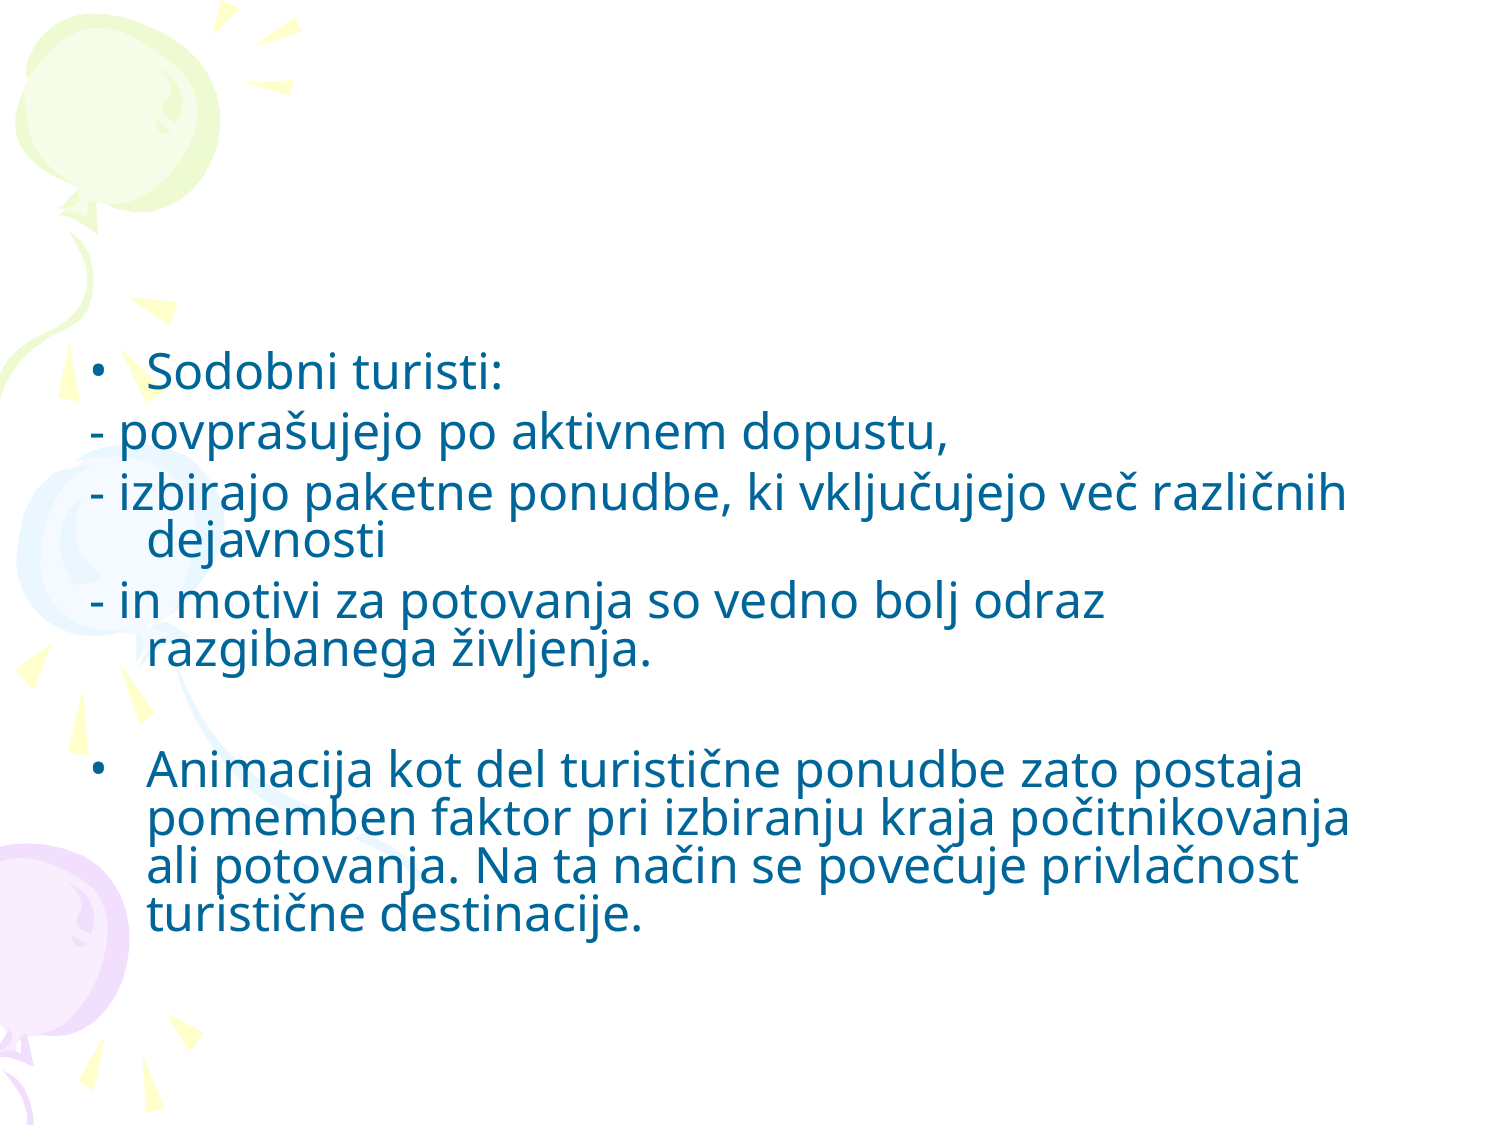

#
Sodobni turisti:
- povprašujejo po aktivnem dopustu,
- izbirajo paketne ponudbe, ki vključujejo več različnih dejavnosti
- in motivi za potovanja so vedno bolj odraz razgibanega življenja.
Animacija kot del turistične ponudbe zato postaja pomemben faktor pri izbiranju kraja počitnikovanja ali potovanja. Na ta način se povečuje privlačnost turistične destinacije.